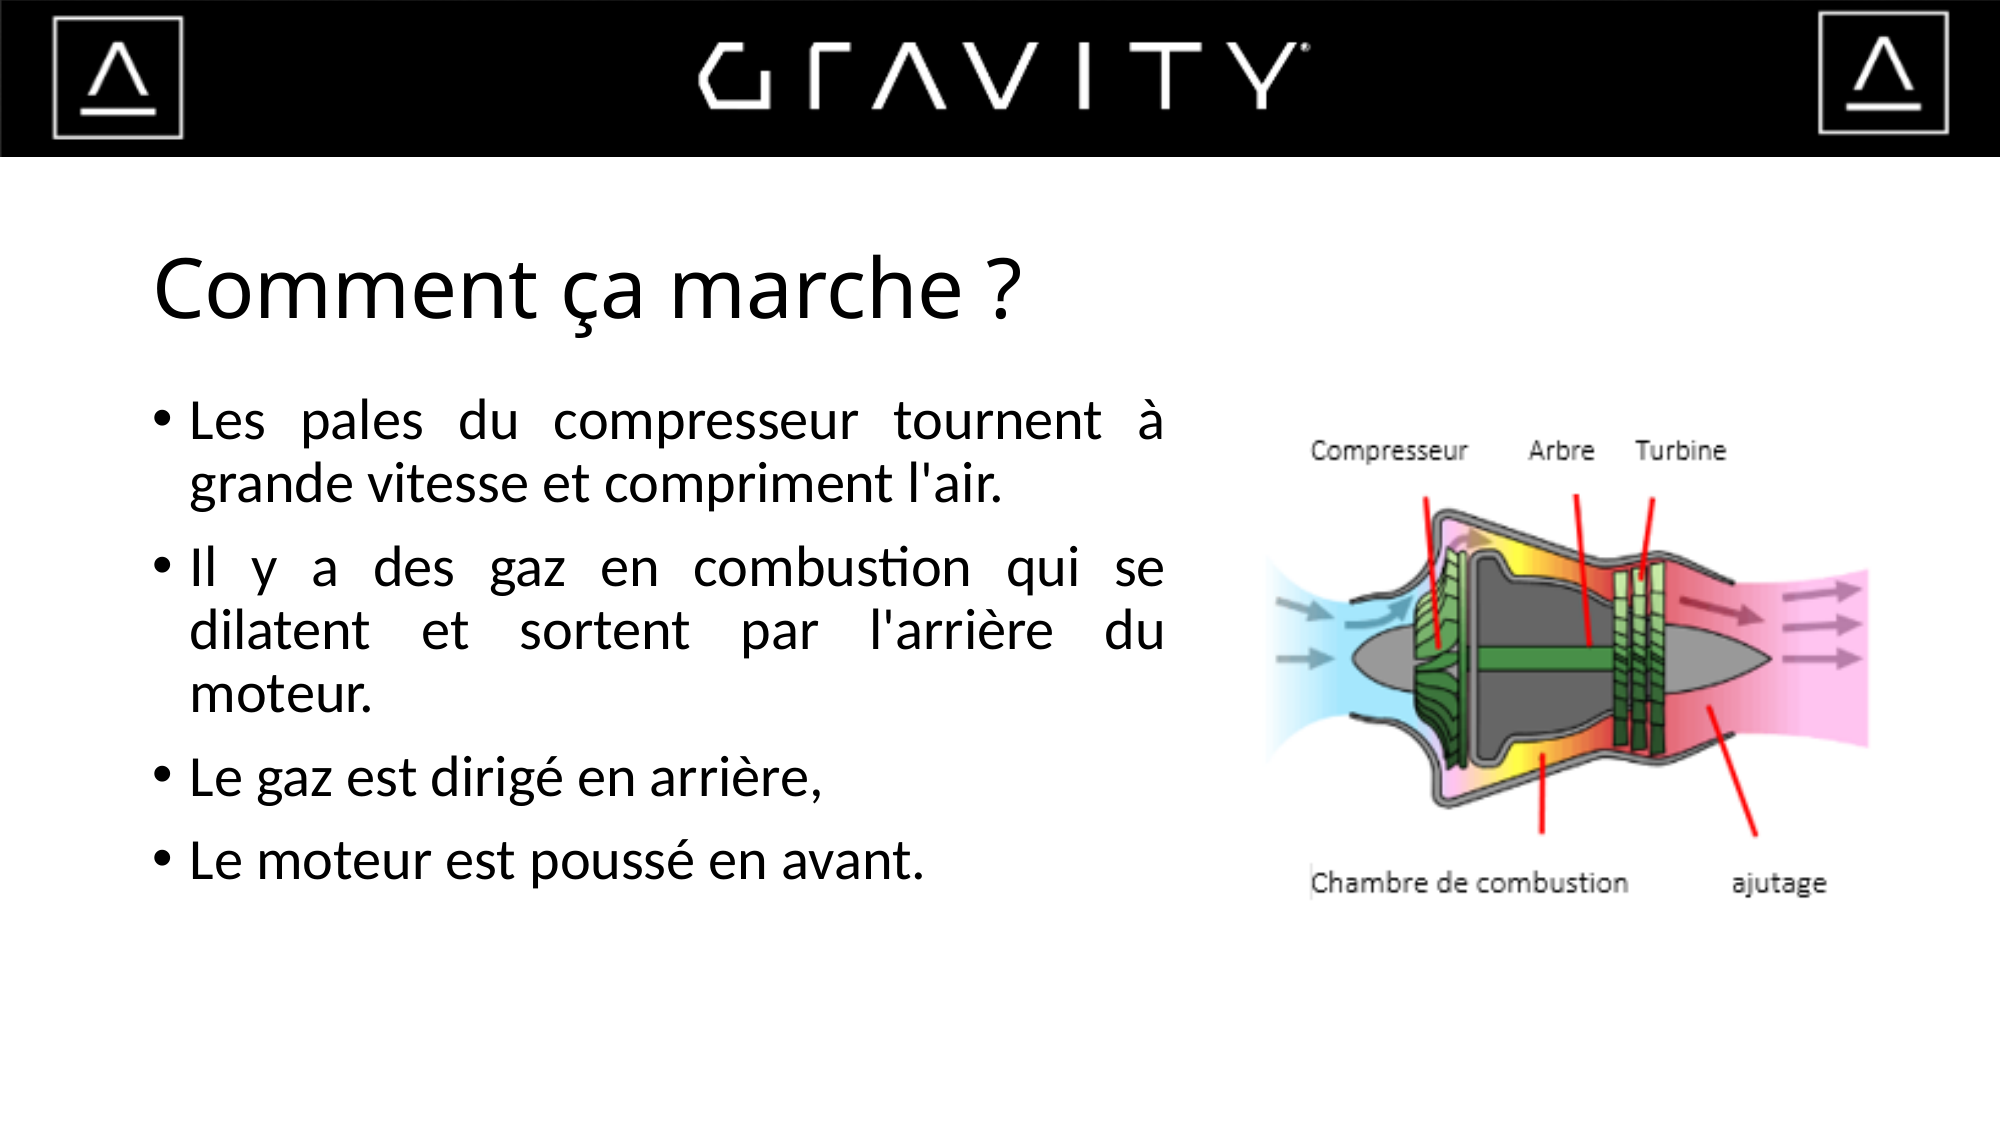

Comment ça marche ?
Les pales du compresseur tournent à grande vitesse et compriment l'air.
Il y a des gaz en combustion qui se dilatent et sortent par l'arrière du moteur.
Le gaz est dirigé en arrière,
Le moteur est poussé en avant.